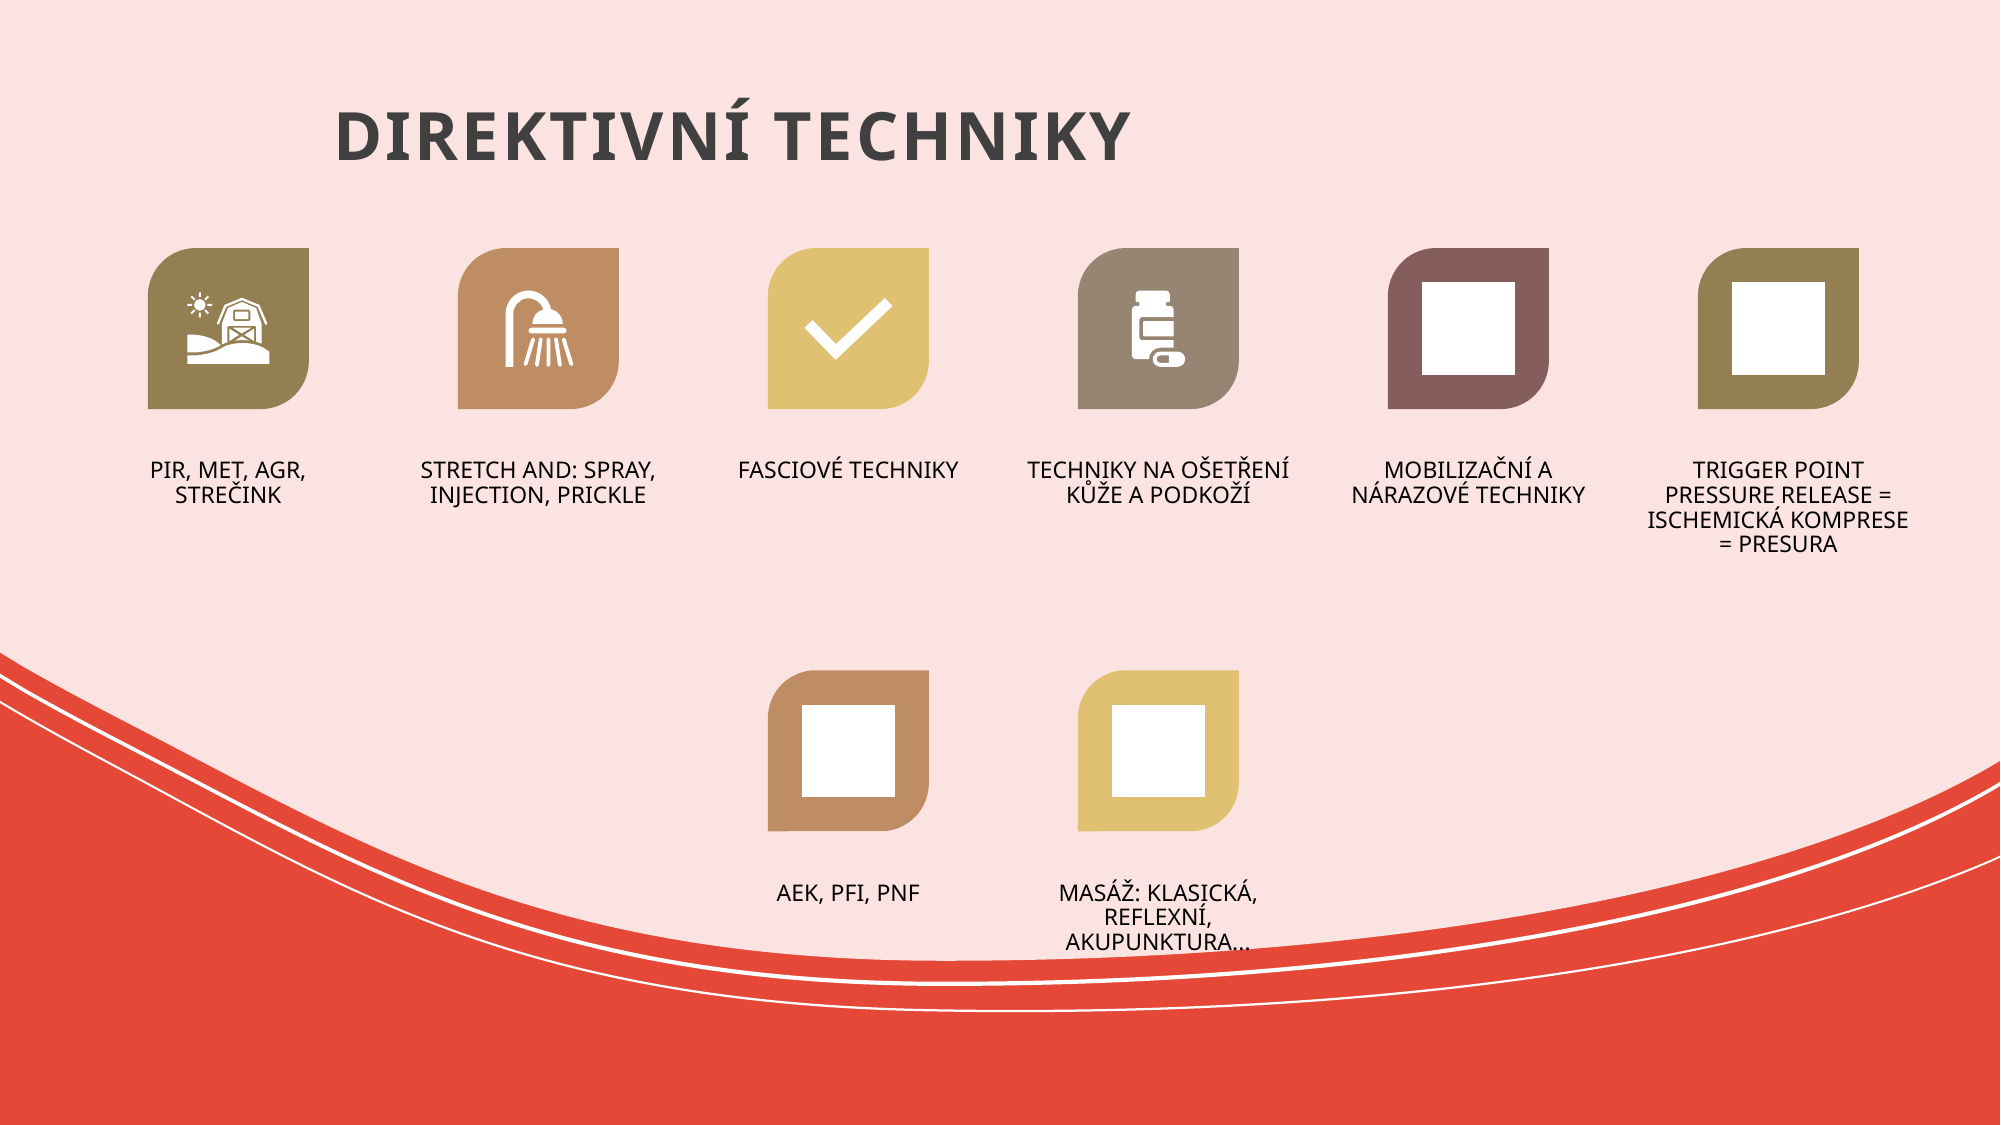

# DIREKTIVNÍ TECHNIKY
PIR, MET, AGR, STREČINK
STRETCH AND: SPRAY, INJECTION, PRICKLE
FASCIOVÉ TECHNIKY
TECHNIKY NA OŠETŘENÍ KŮŽE A PODKOŽÍ
MOBILIZAČNÍ A NÁRAZOVÉ TECHNIKY
TRIGGER POINT PRESSURE RELEASE = ISCHEMICKÁ KOMPRESE = PRESURA
AEK, PFI, PNF
MASÁŽ: KLASICKÁ, REFLEXNÍ, AKUPUNKTURA...